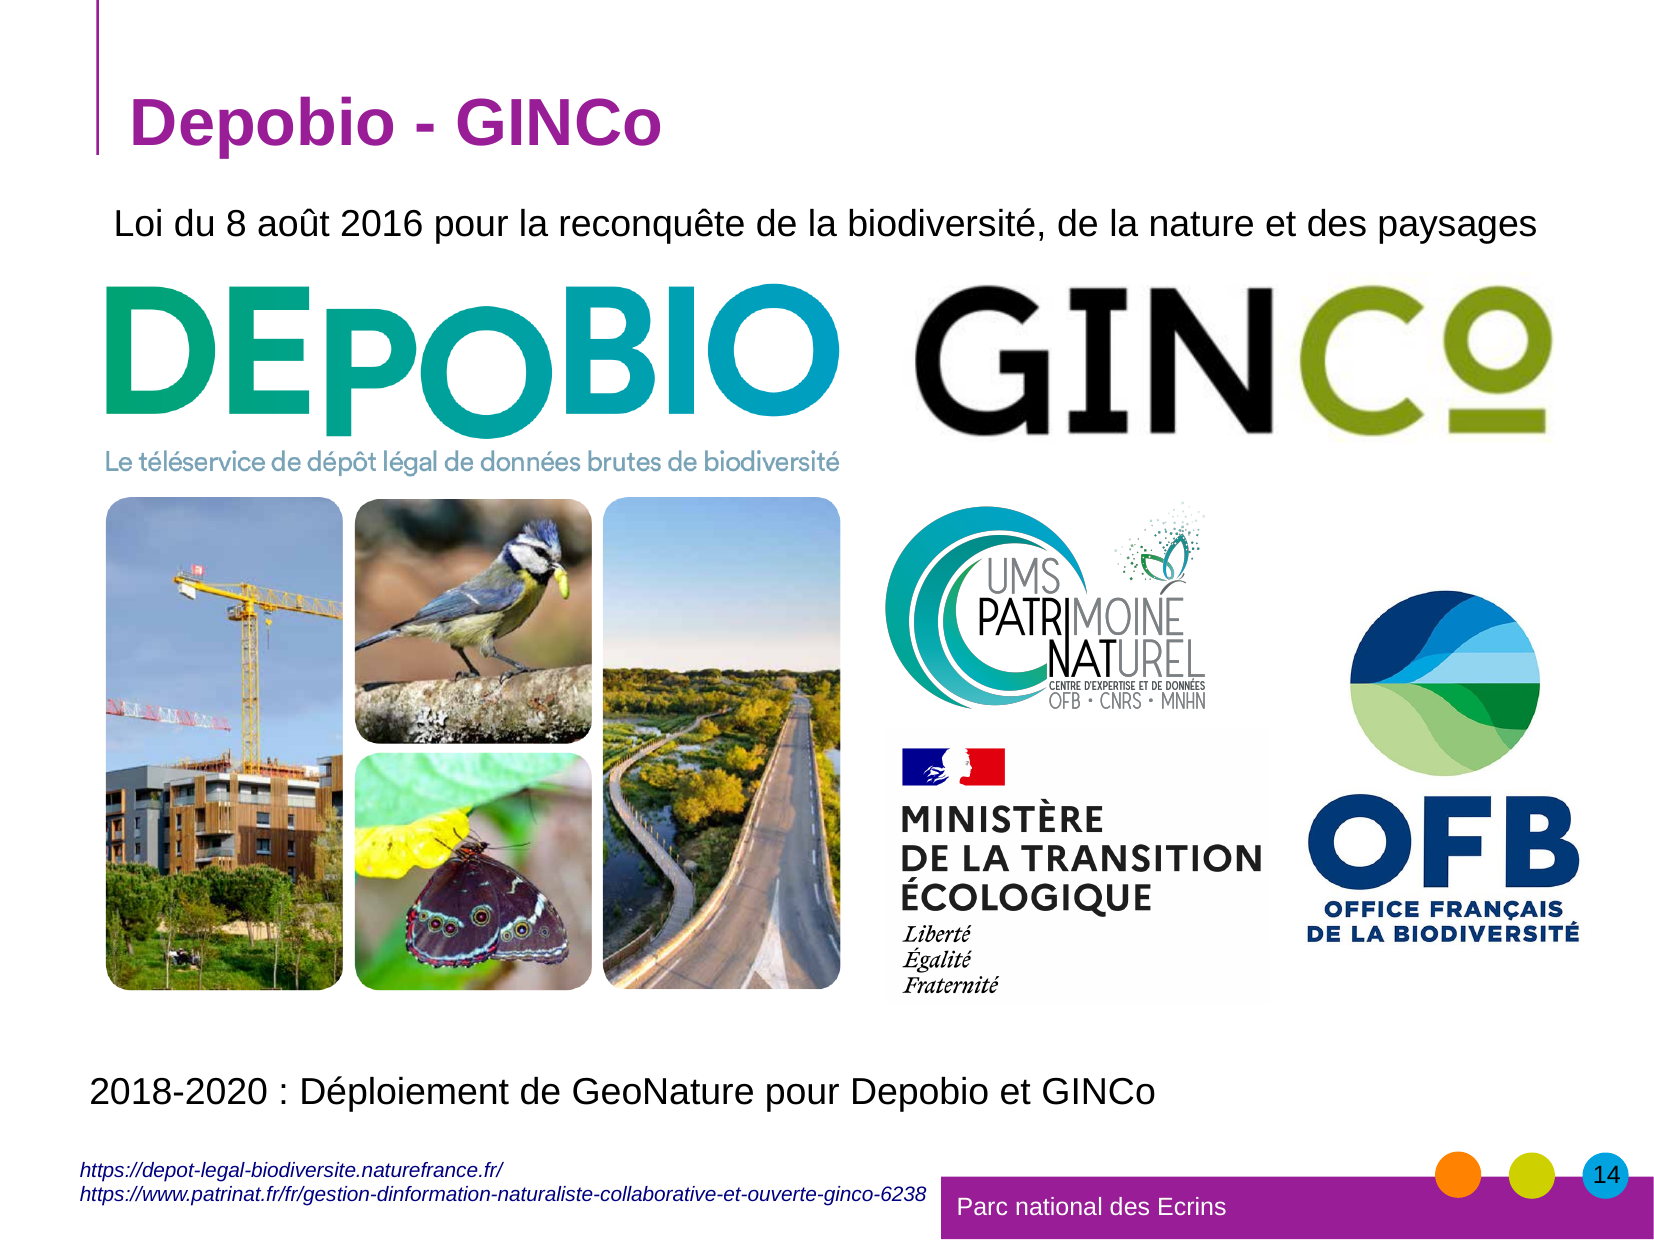

# Depobio - GINCo
Loi du 8 août 2016 pour la reconquête de la biodiversité, de la nature et des paysages
2018-2020 : Déploiement de GeoNature pour Depobio et GINCo
https://depot-legal-biodiversite.naturefrance.fr/
https://www.patrinat.fr/fr/gestion-dinformation-naturaliste-collaborative-et-ouverte-ginco-6238